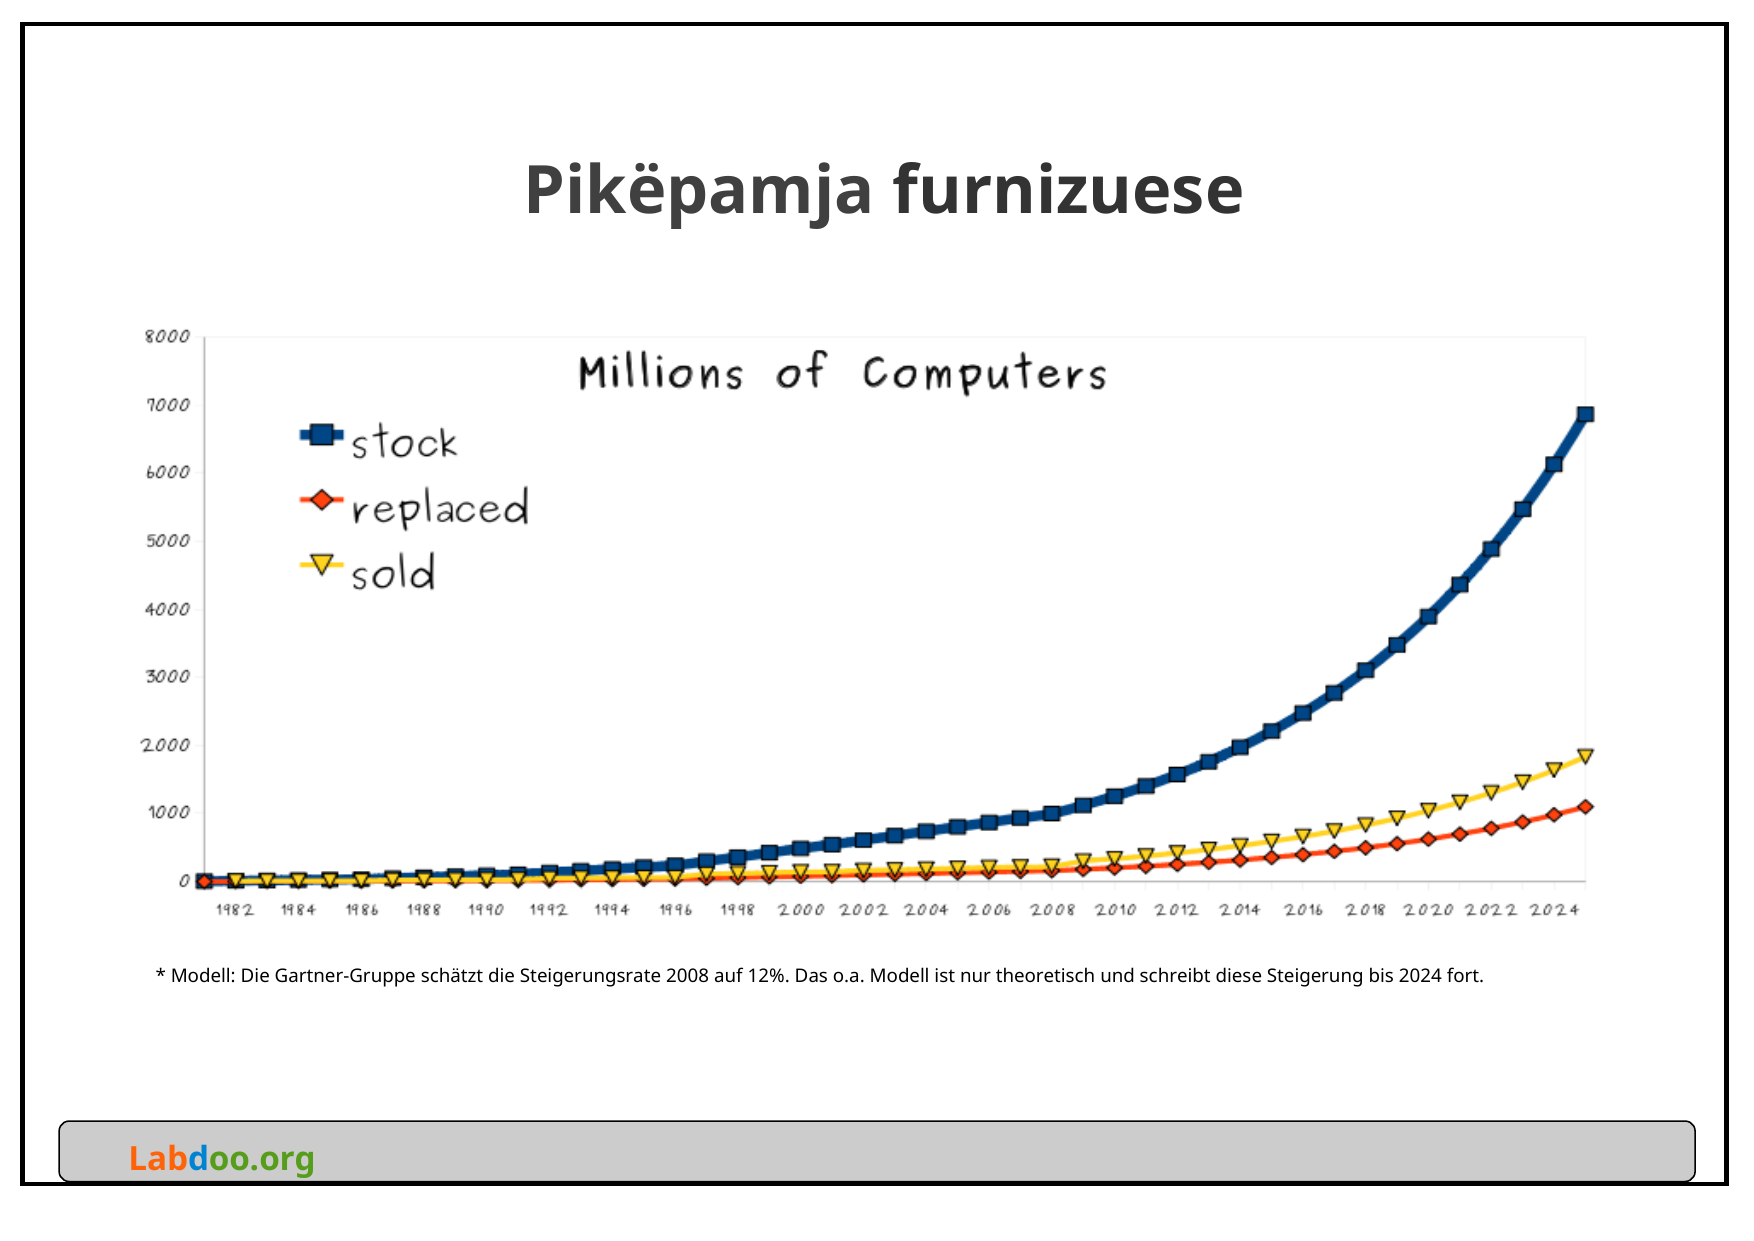

Pikëpamja furnizuese
* Modell: Die Gartner-Gruppe schätzt die Steigerungsrate 2008 auf 12%. Das o.a. Modell ist nur theoretisch und schreibt diese Steigerung bis 2024 fort.
Labdoo.org